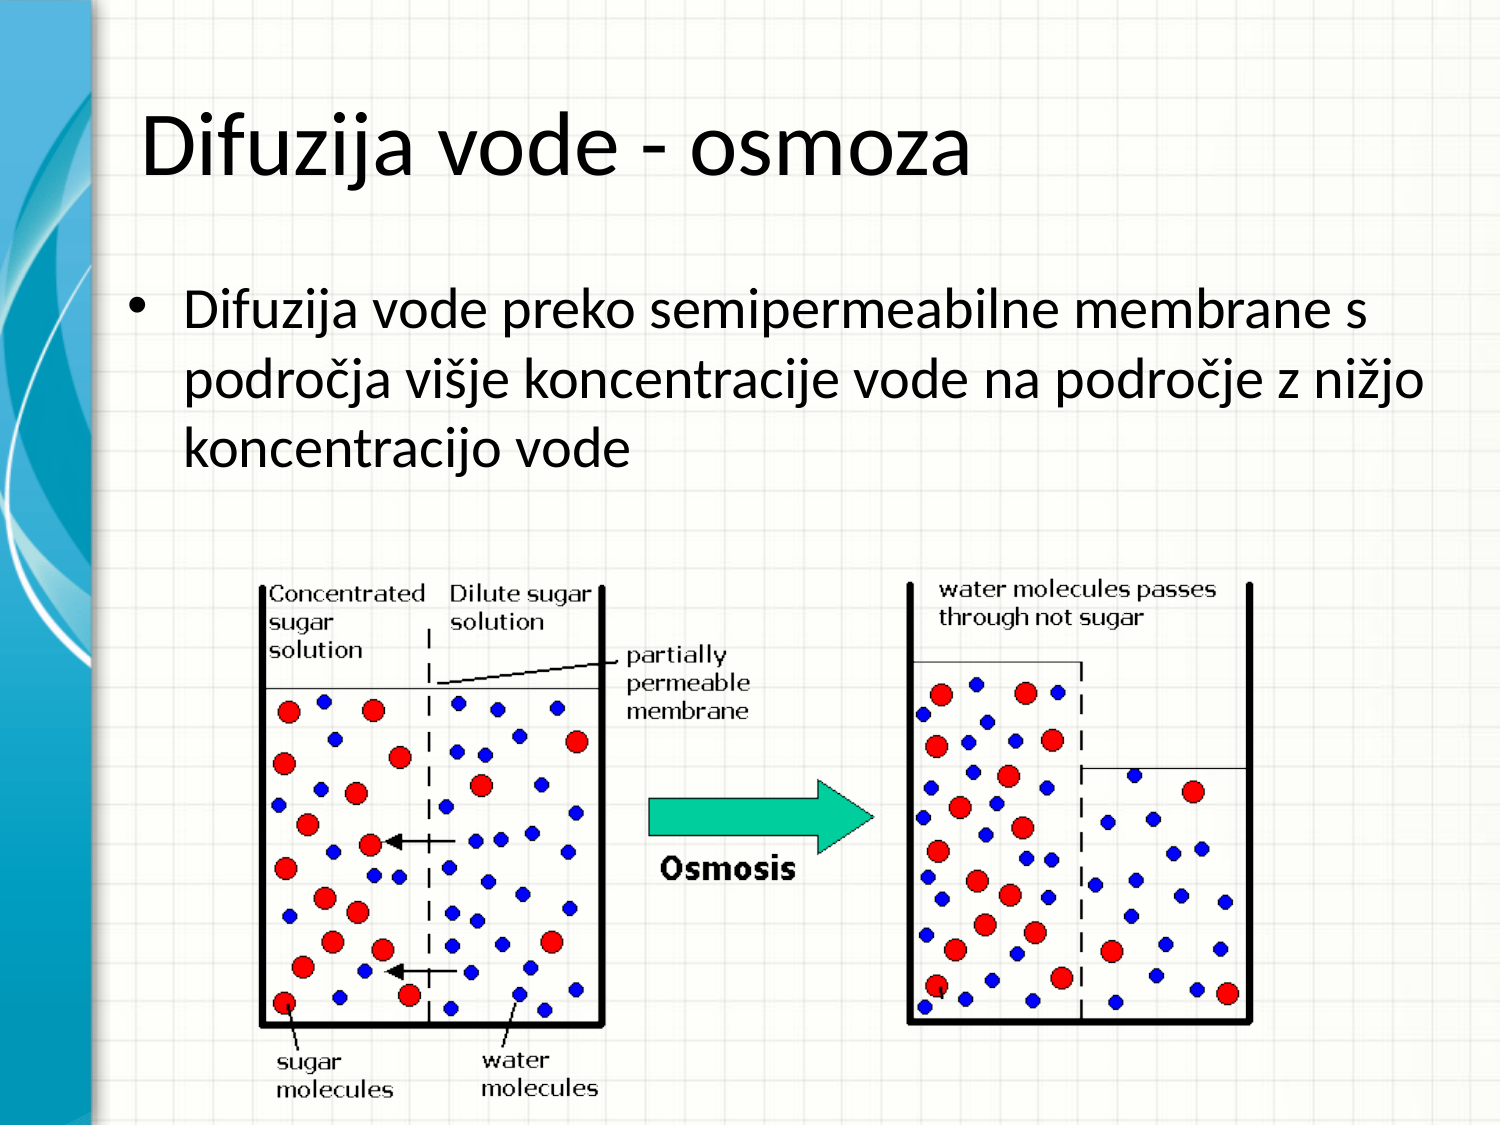

# Difuzija vode - osmoza
Difuzija vode preko semipermeabilne membrane s področja višje koncentracije vode na področje z nižjo koncentracijo vode